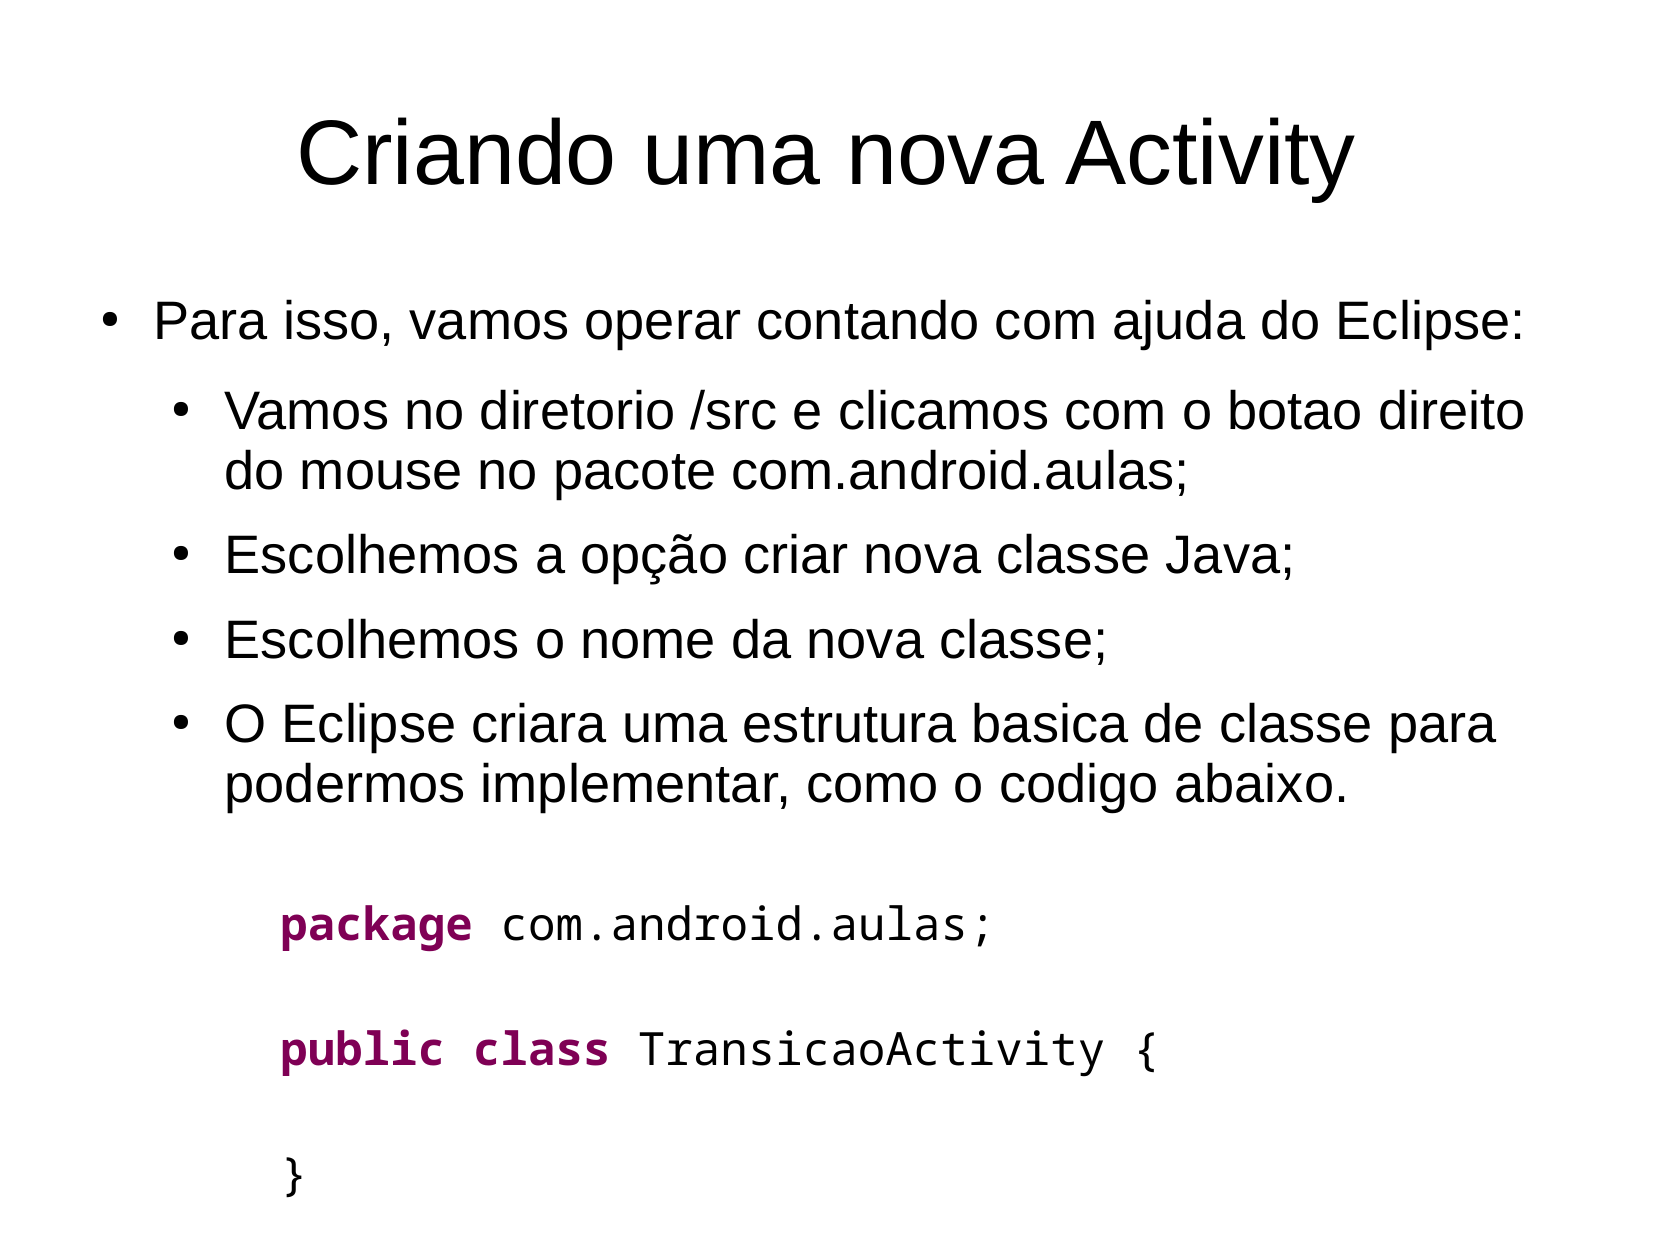

# Criando uma nova Activity
Para isso, vamos operar contando com ajuda do Eclipse:
Vamos no diretorio /src e clicamos com o botao direito do mouse no pacote com.android.aulas;
Escolhemos a opção criar nova classe Java;
Escolhemos o nome da nova classe;
O Eclipse criara uma estrutura basica de classe para podermos implementar, como o codigo abaixo.
package com.android.aulas;
public class TransicaoActivity {
}